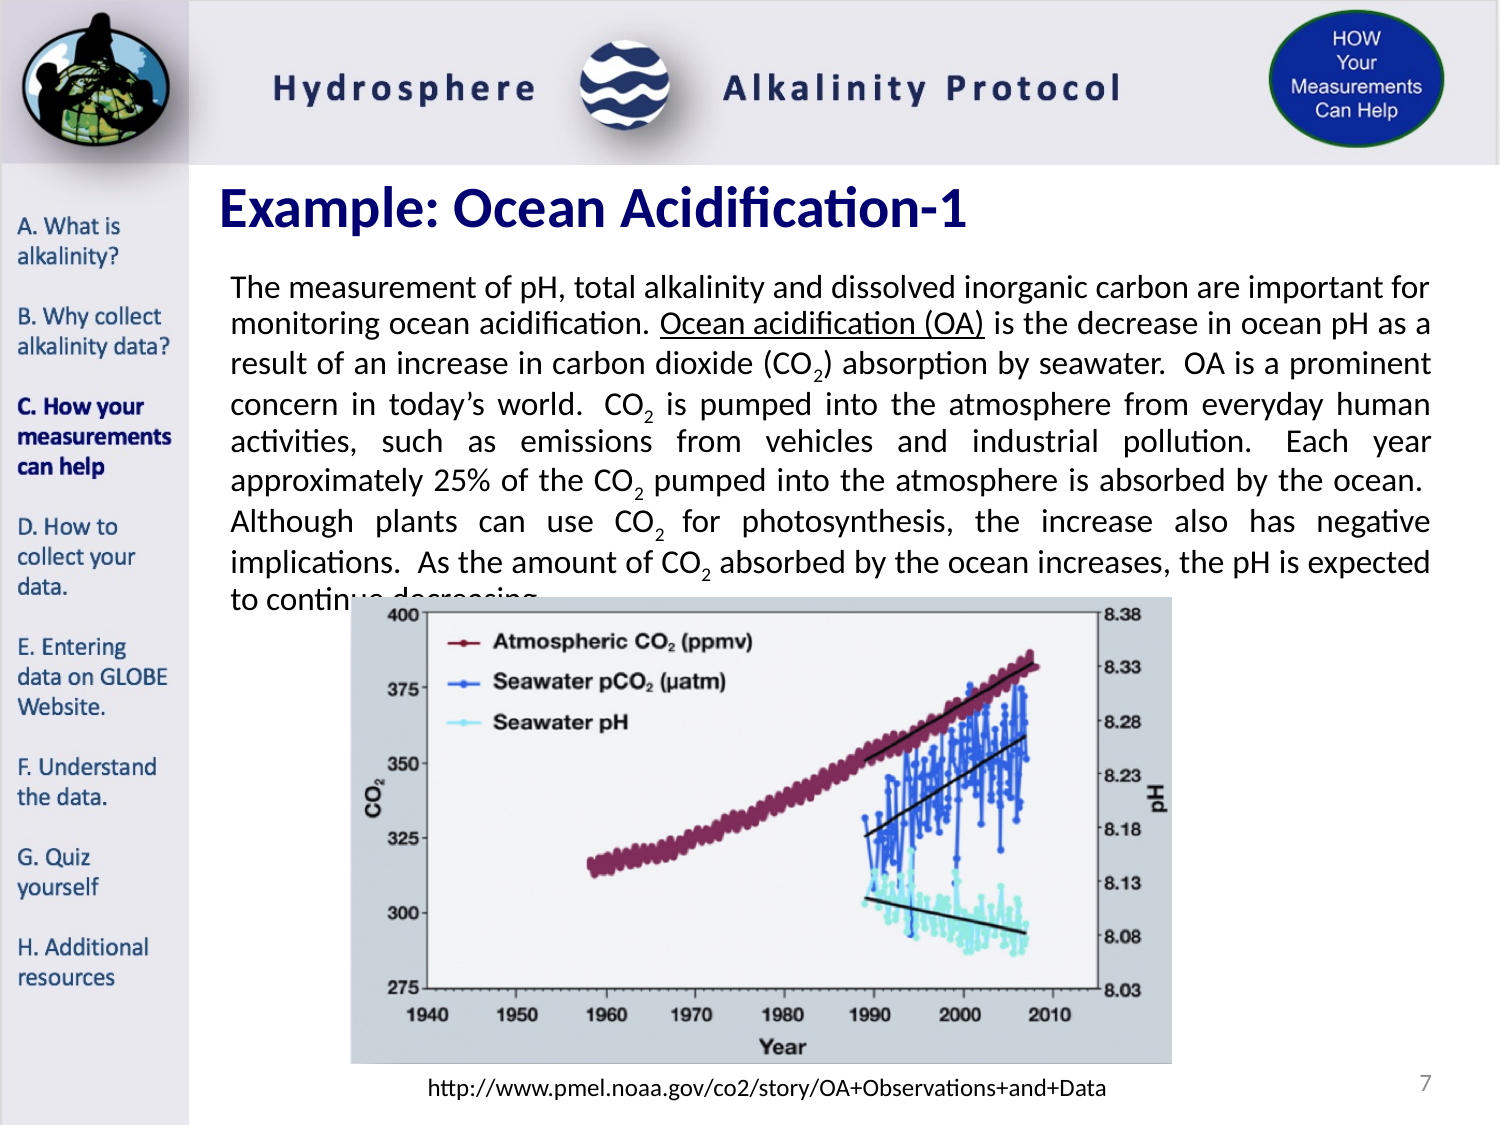

# Example: Ocean Acidification-1
The measurement of pH, total alkalinity and dissolved inorganic carbon are important for monitoring ocean acidification. Ocean acidification (OA) is the decrease in ocean pH as a result of an increase in carbon dioxide (CO2) absorption by seawater.  OA is a prominent concern in today’s world.  CO2 is pumped into the atmosphere from everyday human activities, such as emissions from vehicles and industrial pollution.  Each year approximately 25% of the CO2 pumped into the atmosphere is absorbed by the ocean.  Although plants can use CO2 for photosynthesis, the increase also has negative implications.  As the amount of CO2 absorbed by the ocean increases, the pH is expected to continue decreasing.
http://www.pmel.noaa.gov/co2/story/OA+Observations+and+Data